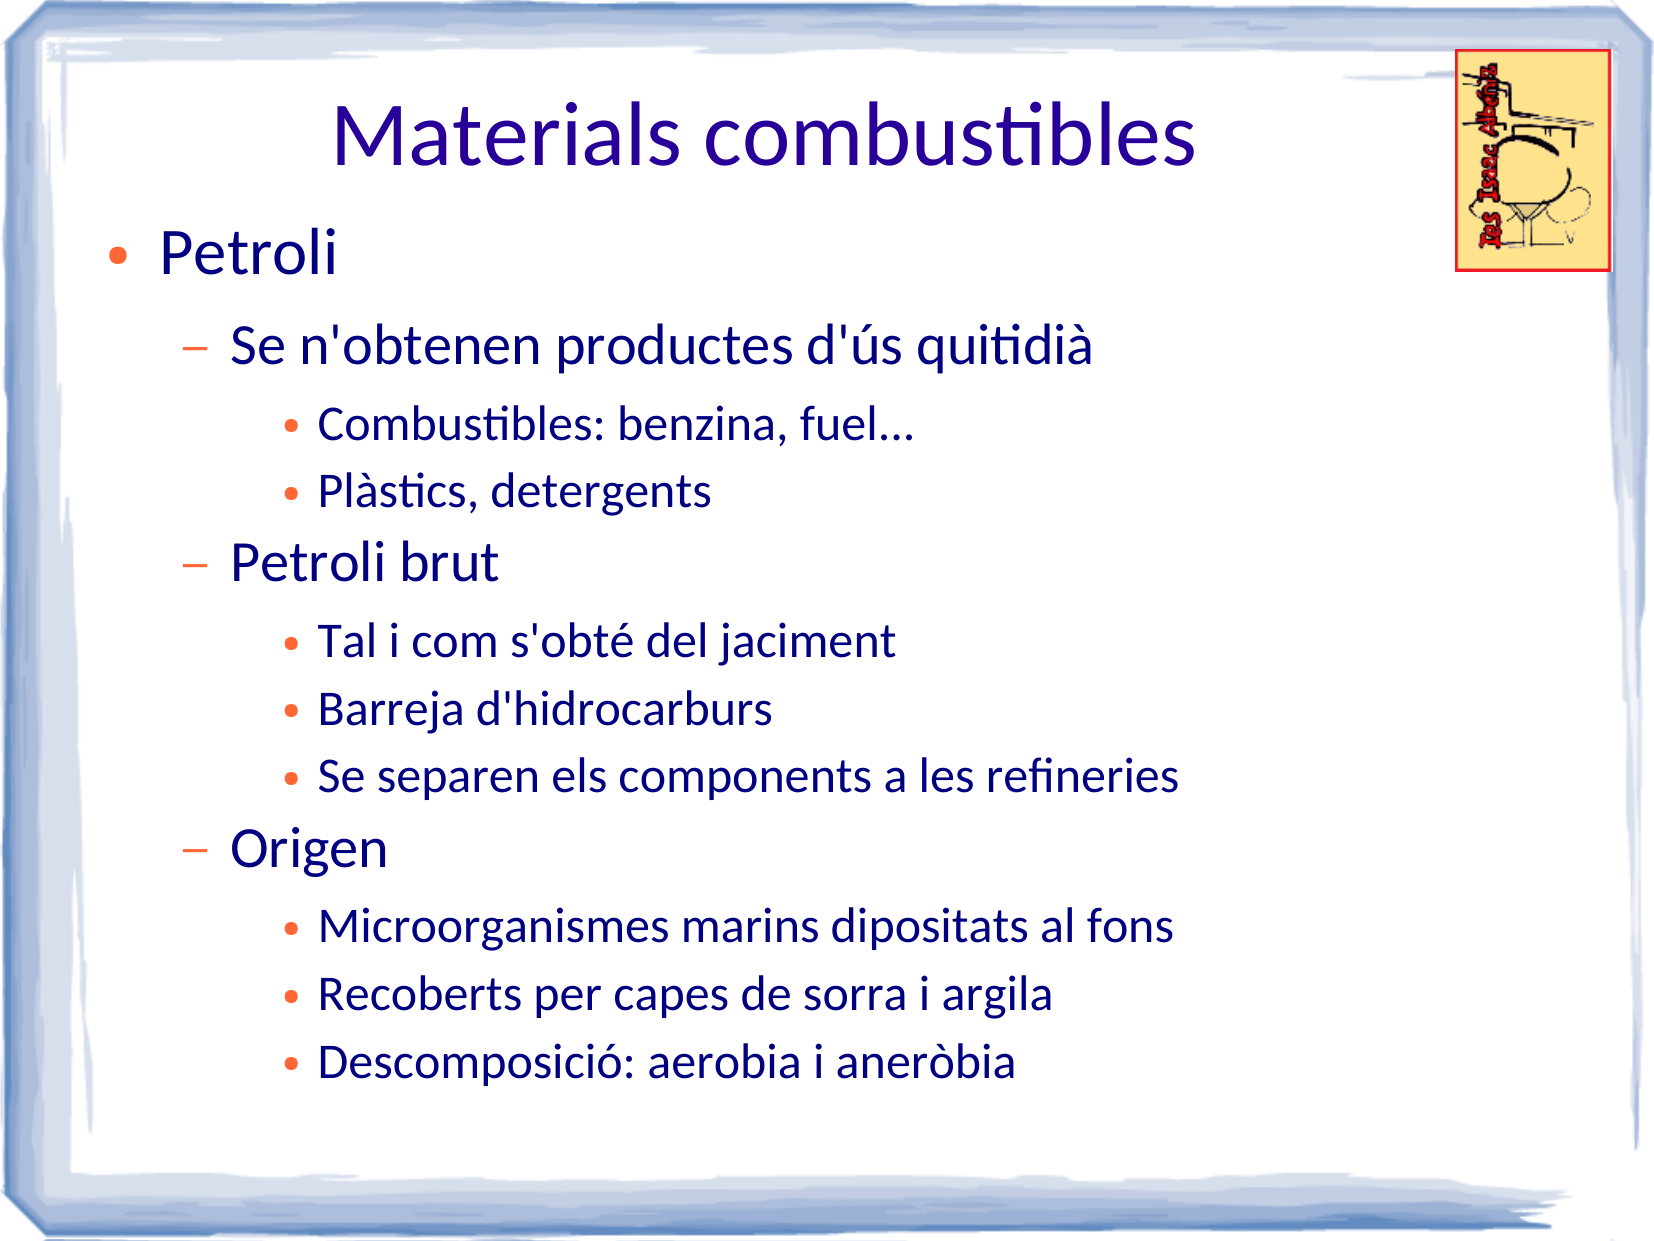

# Materials combustibles
Petroli
Se n'obtenen productes d'ús quitidià
Combustibles: benzina, fuel...
Plàstics, detergents
Petroli brut
Tal i com s'obté del jaciment
Barreja d'hidrocarburs
Se separen els components a les refineries
Origen
Microorganismes marins dipositats al fons
Recoberts per capes de sorra i argila
Descomposició: aerobia i aneròbia